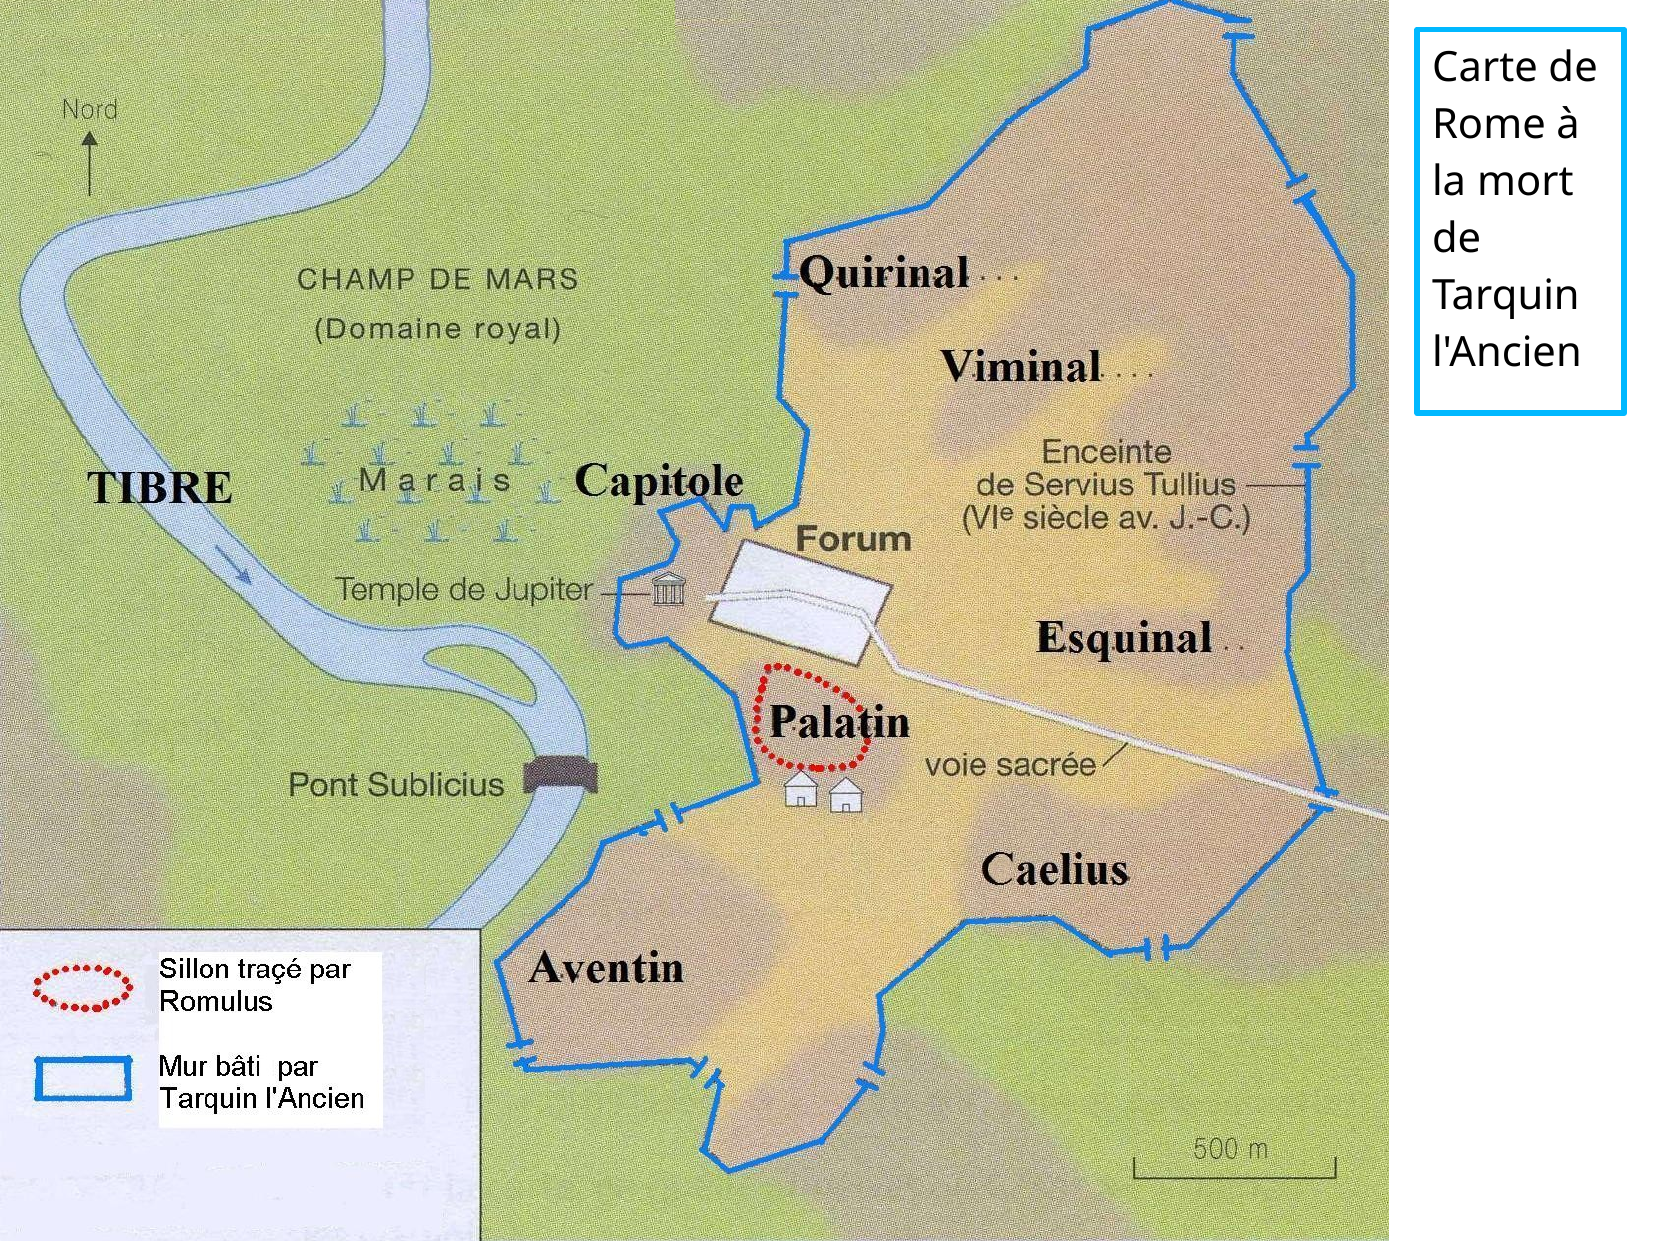

Carte de Rome à la mort de Tarquin l'Ancien